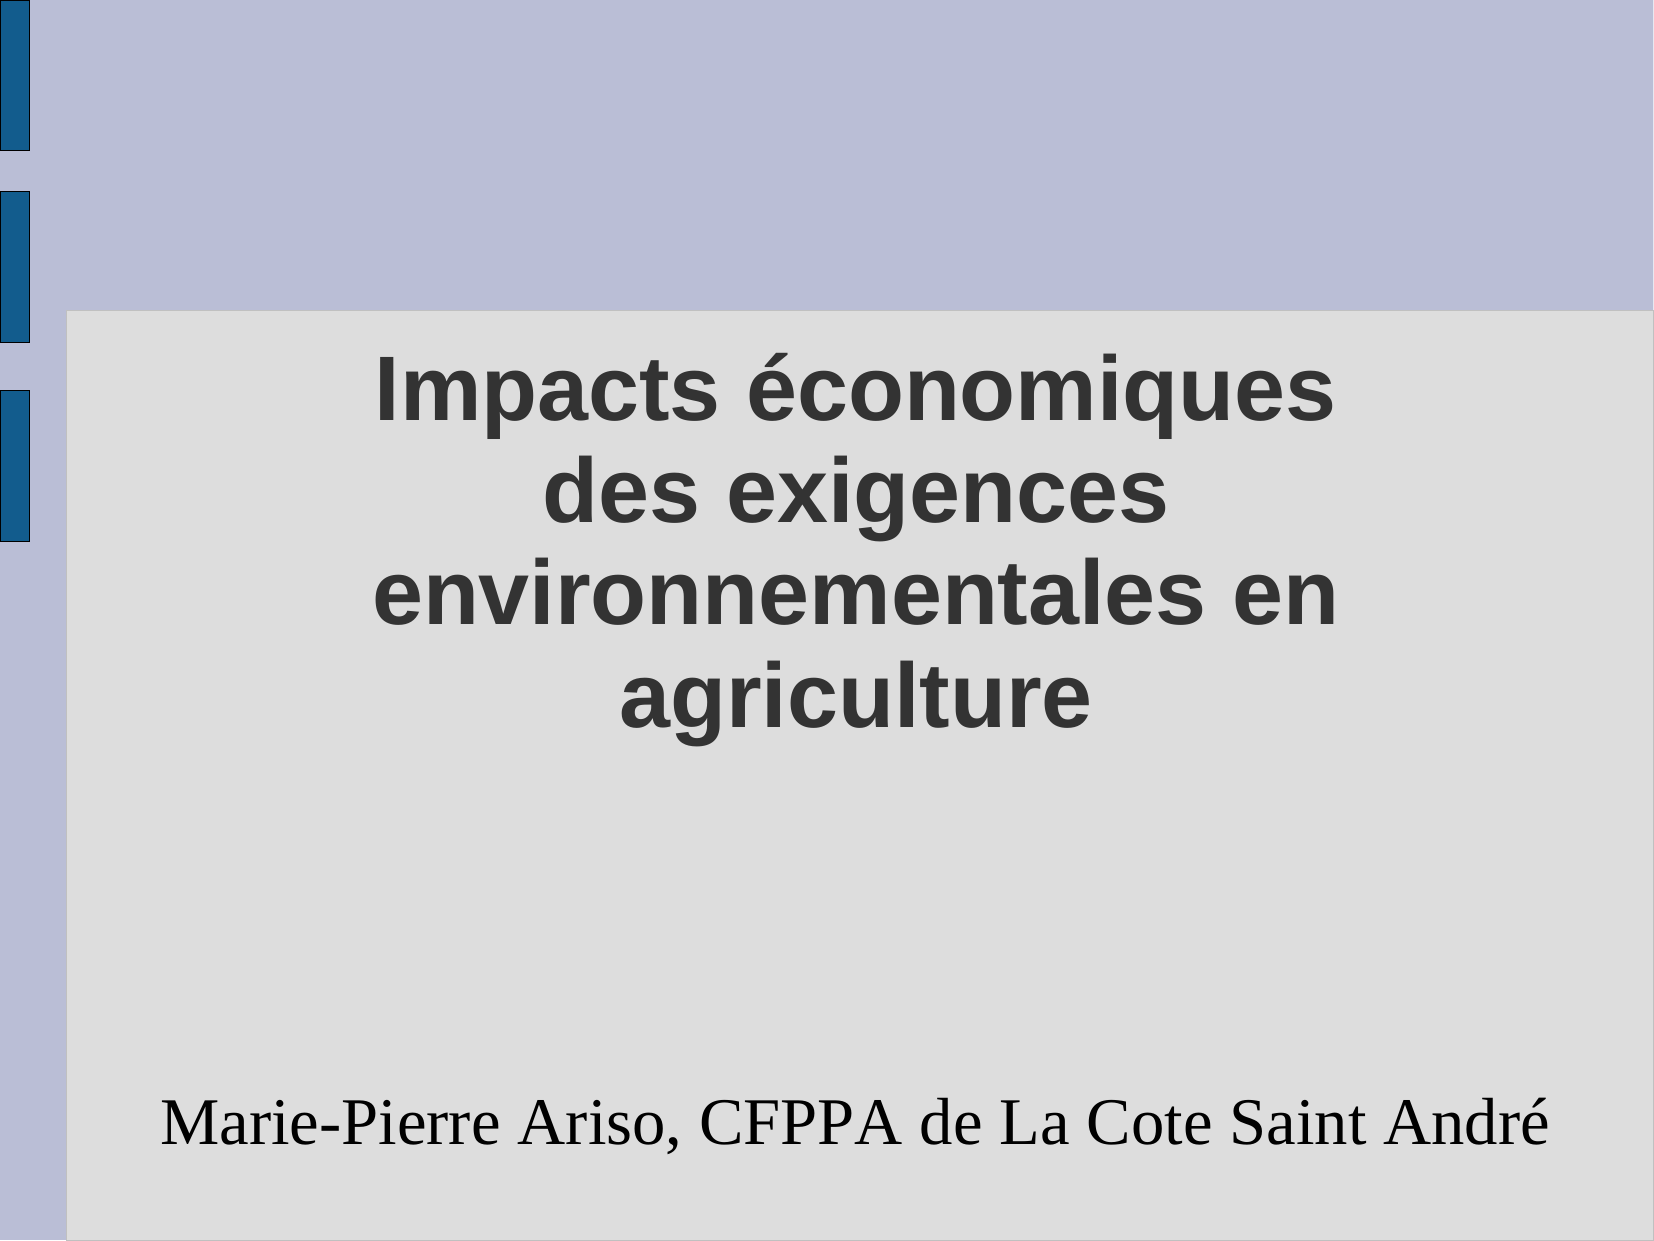

# Impacts économiques des exigences environnementales en agriculture
Marie-Pierre Ariso, CFPPA de La Cote Saint André